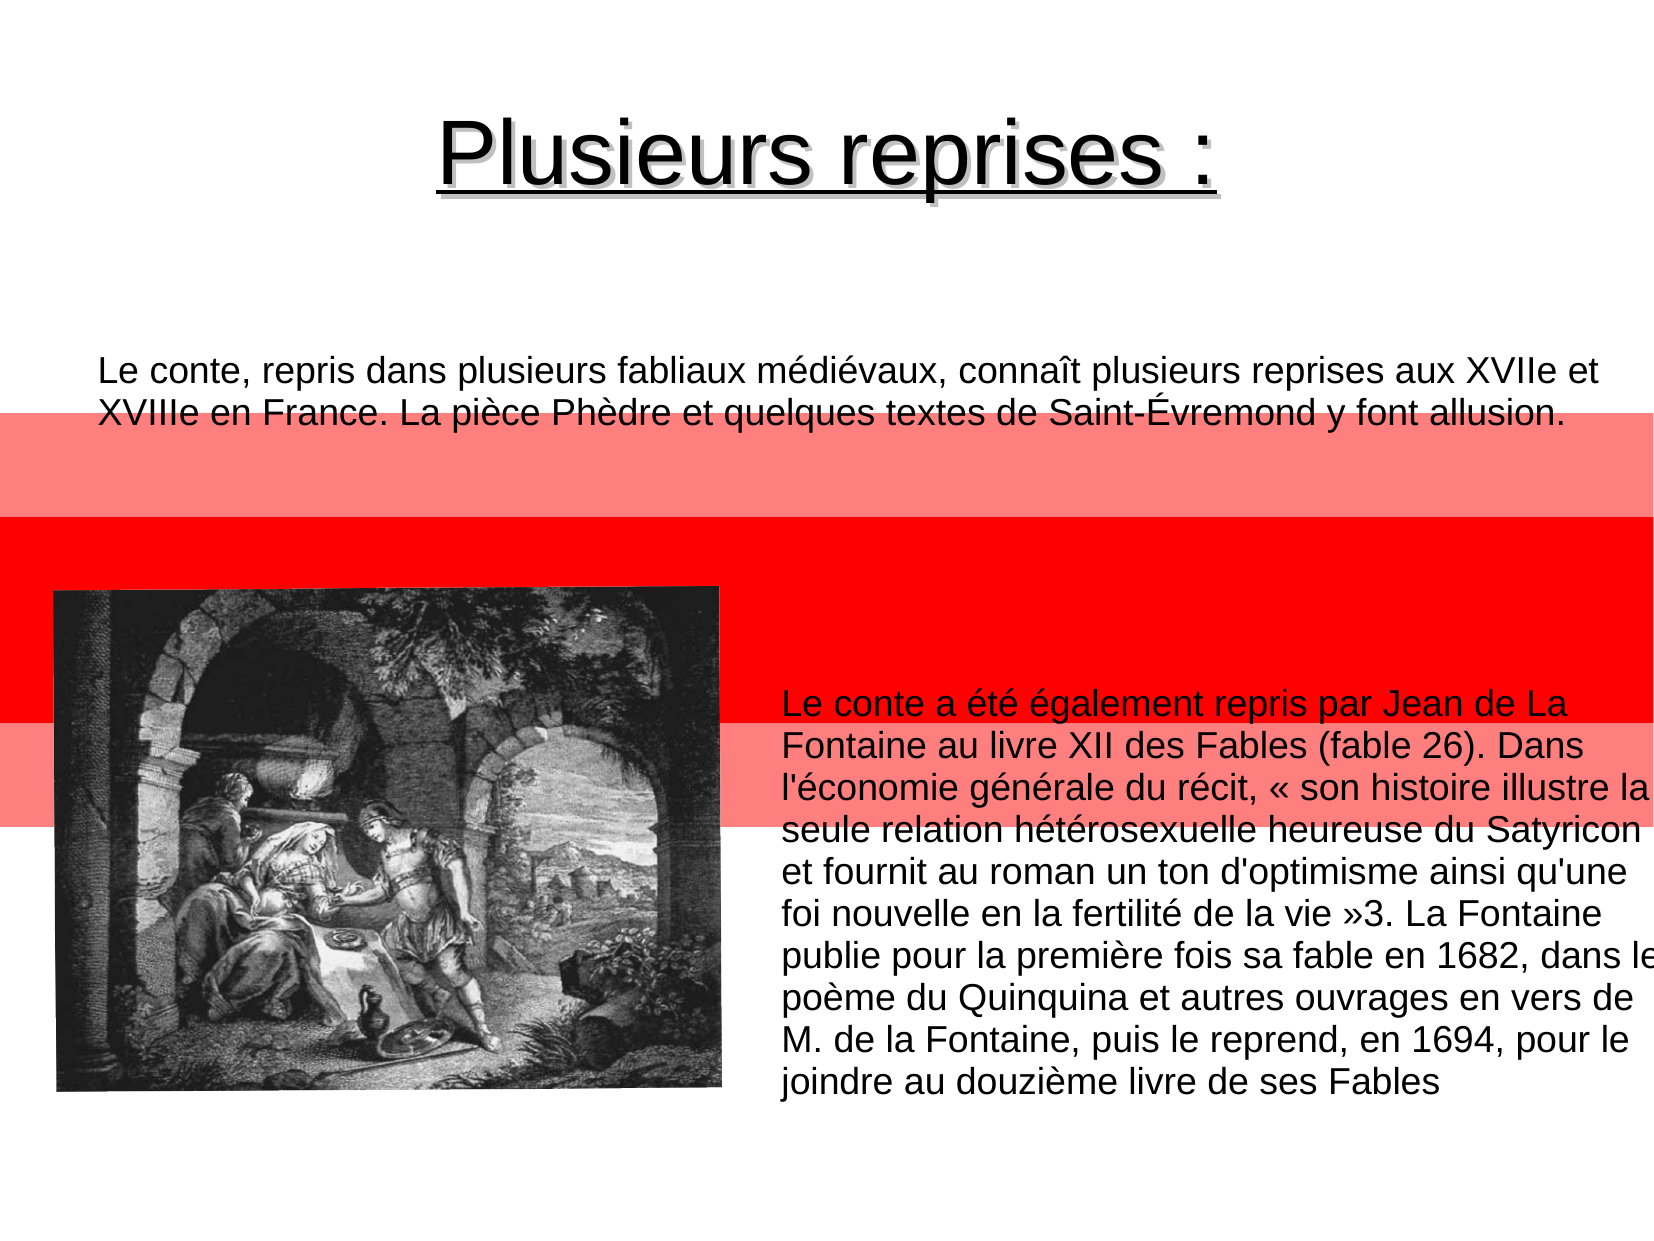

# Plusieurs reprises :
Le conte, repris dans plusieurs fabliaux médiévaux, connaît plusieurs reprises aux XVIIe et XVIIIe en France. La pièce Phèdre et quelques textes de Saint-Évremond y font allusion.
Le conte a été également repris par Jean de La Fontaine au livre XII des Fables (fable 26). Dans l'économie générale du récit, « son histoire illustre la seule relation hétérosexuelle heureuse du Satyricon et fournit au roman un ton d'optimisme ainsi qu'une foi nouvelle en la fertilité de la vie »3. La Fontaine publie pour la première fois sa fable en 1682, dans le poème du Quinquina et autres ouvrages en vers de M. de la Fontaine, puis le reprend, en 1694, pour le joindre au douzième livre de ses Fables